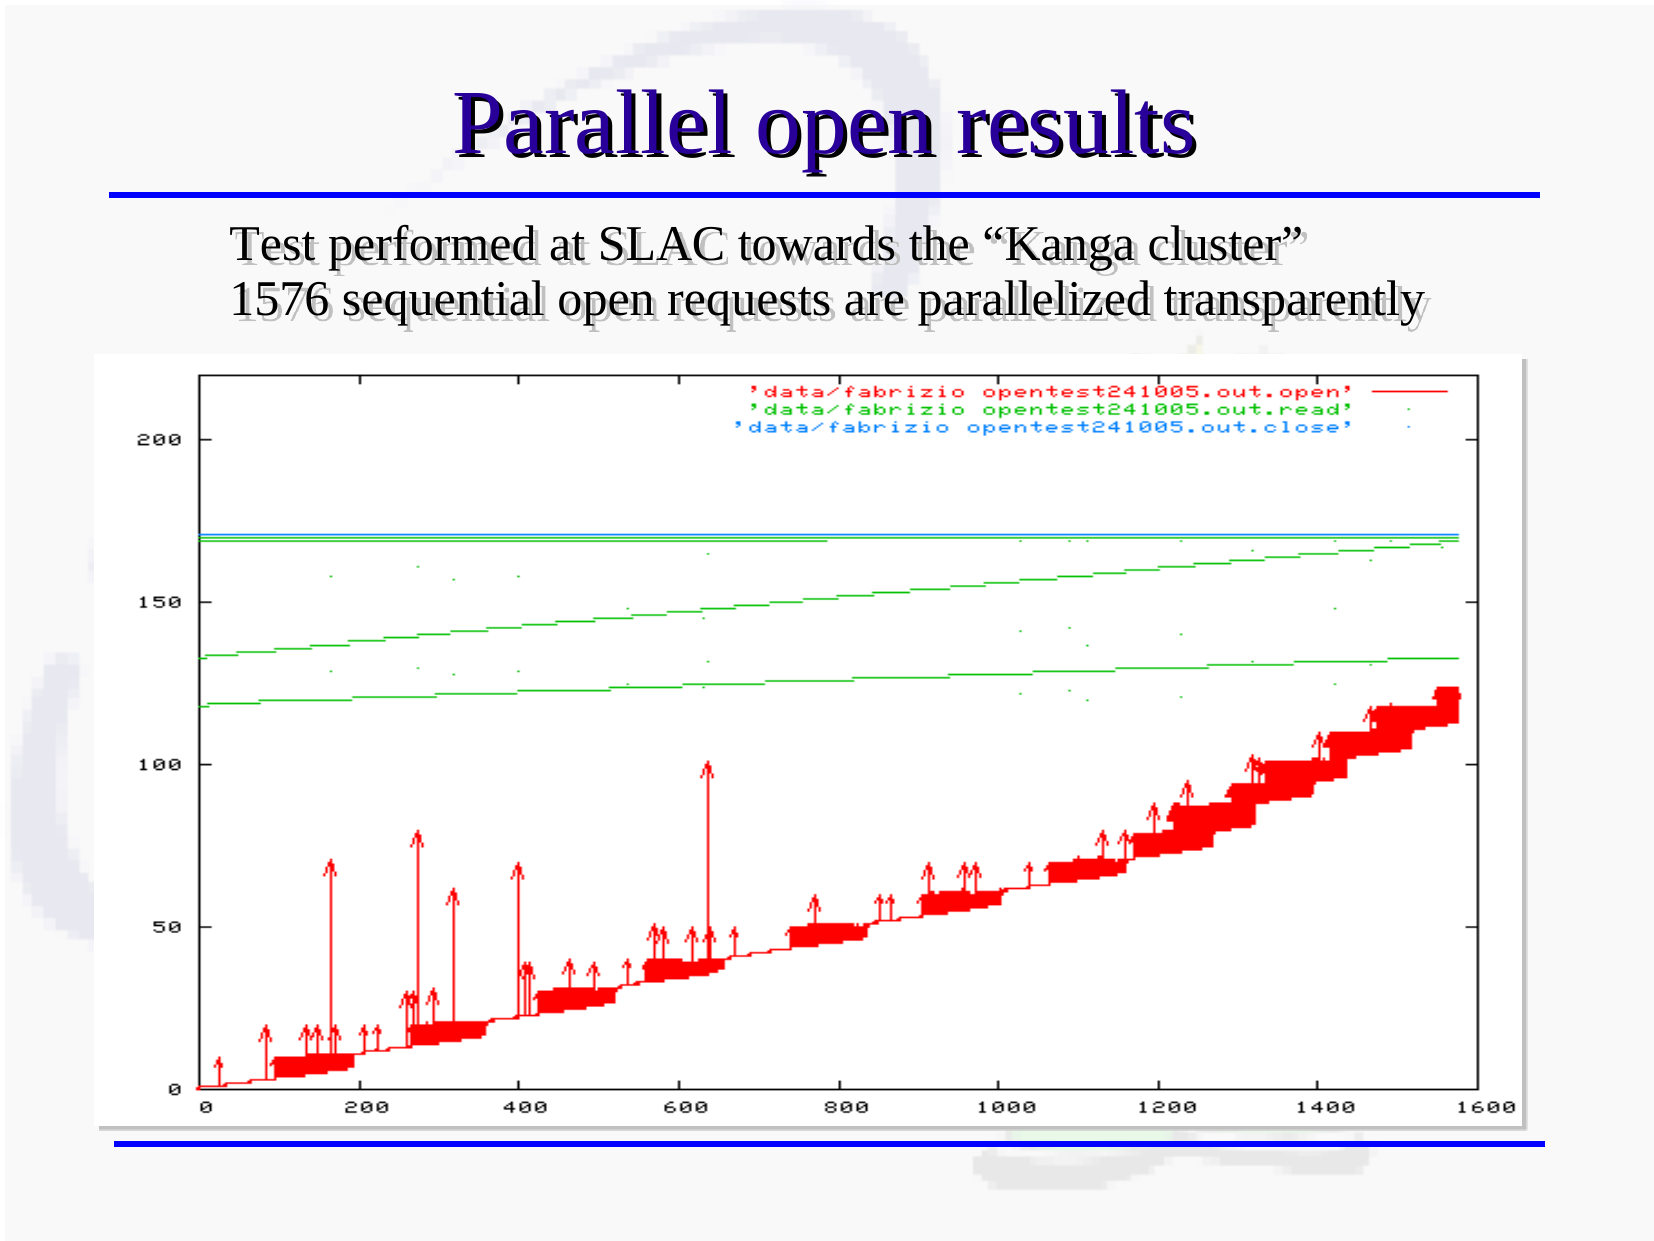

# Parallel open results
Test performed at SLAC towards the “Kanga cluster”
1576 sequential open requests are parallelized transparently